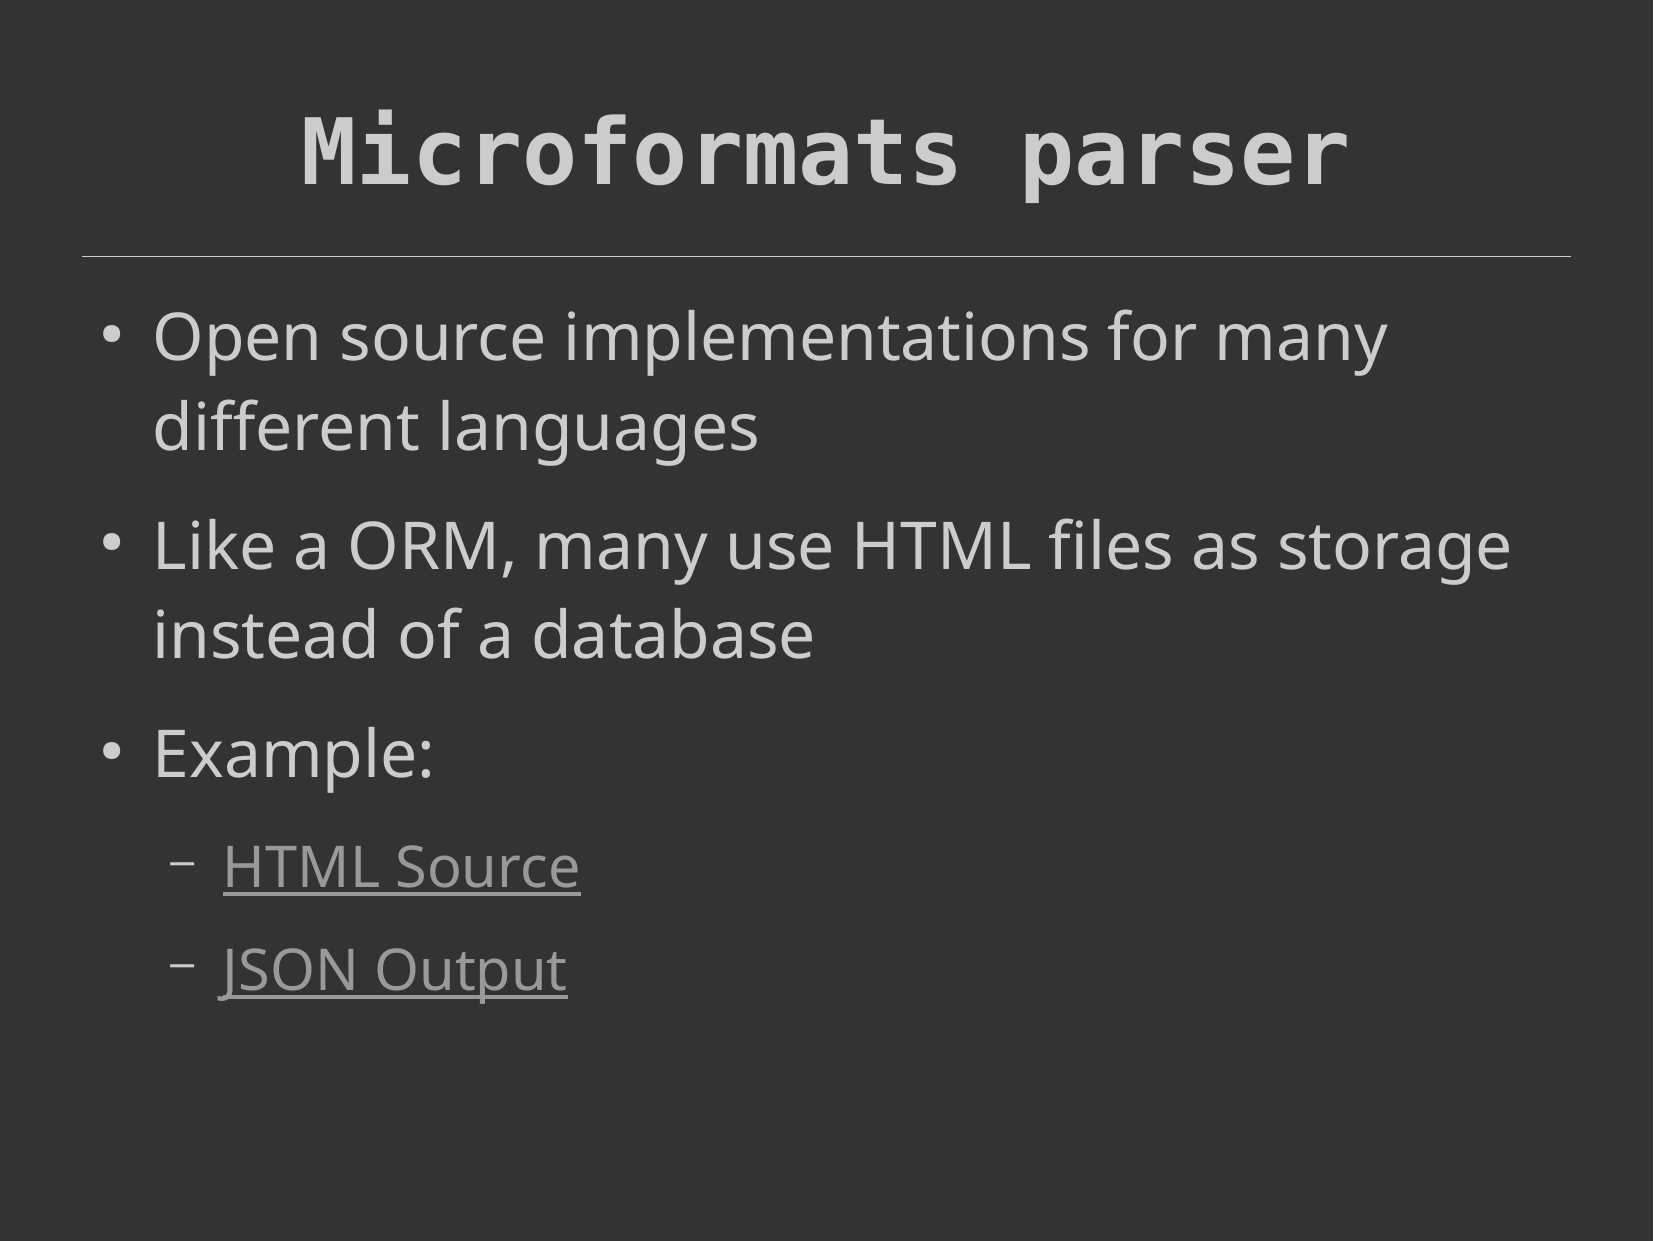

# Microformats parser
Open source implementations for many different languages
Like a ORM, many use HTML files as storage instead of a database
Example:
HTML Source
JSON Output